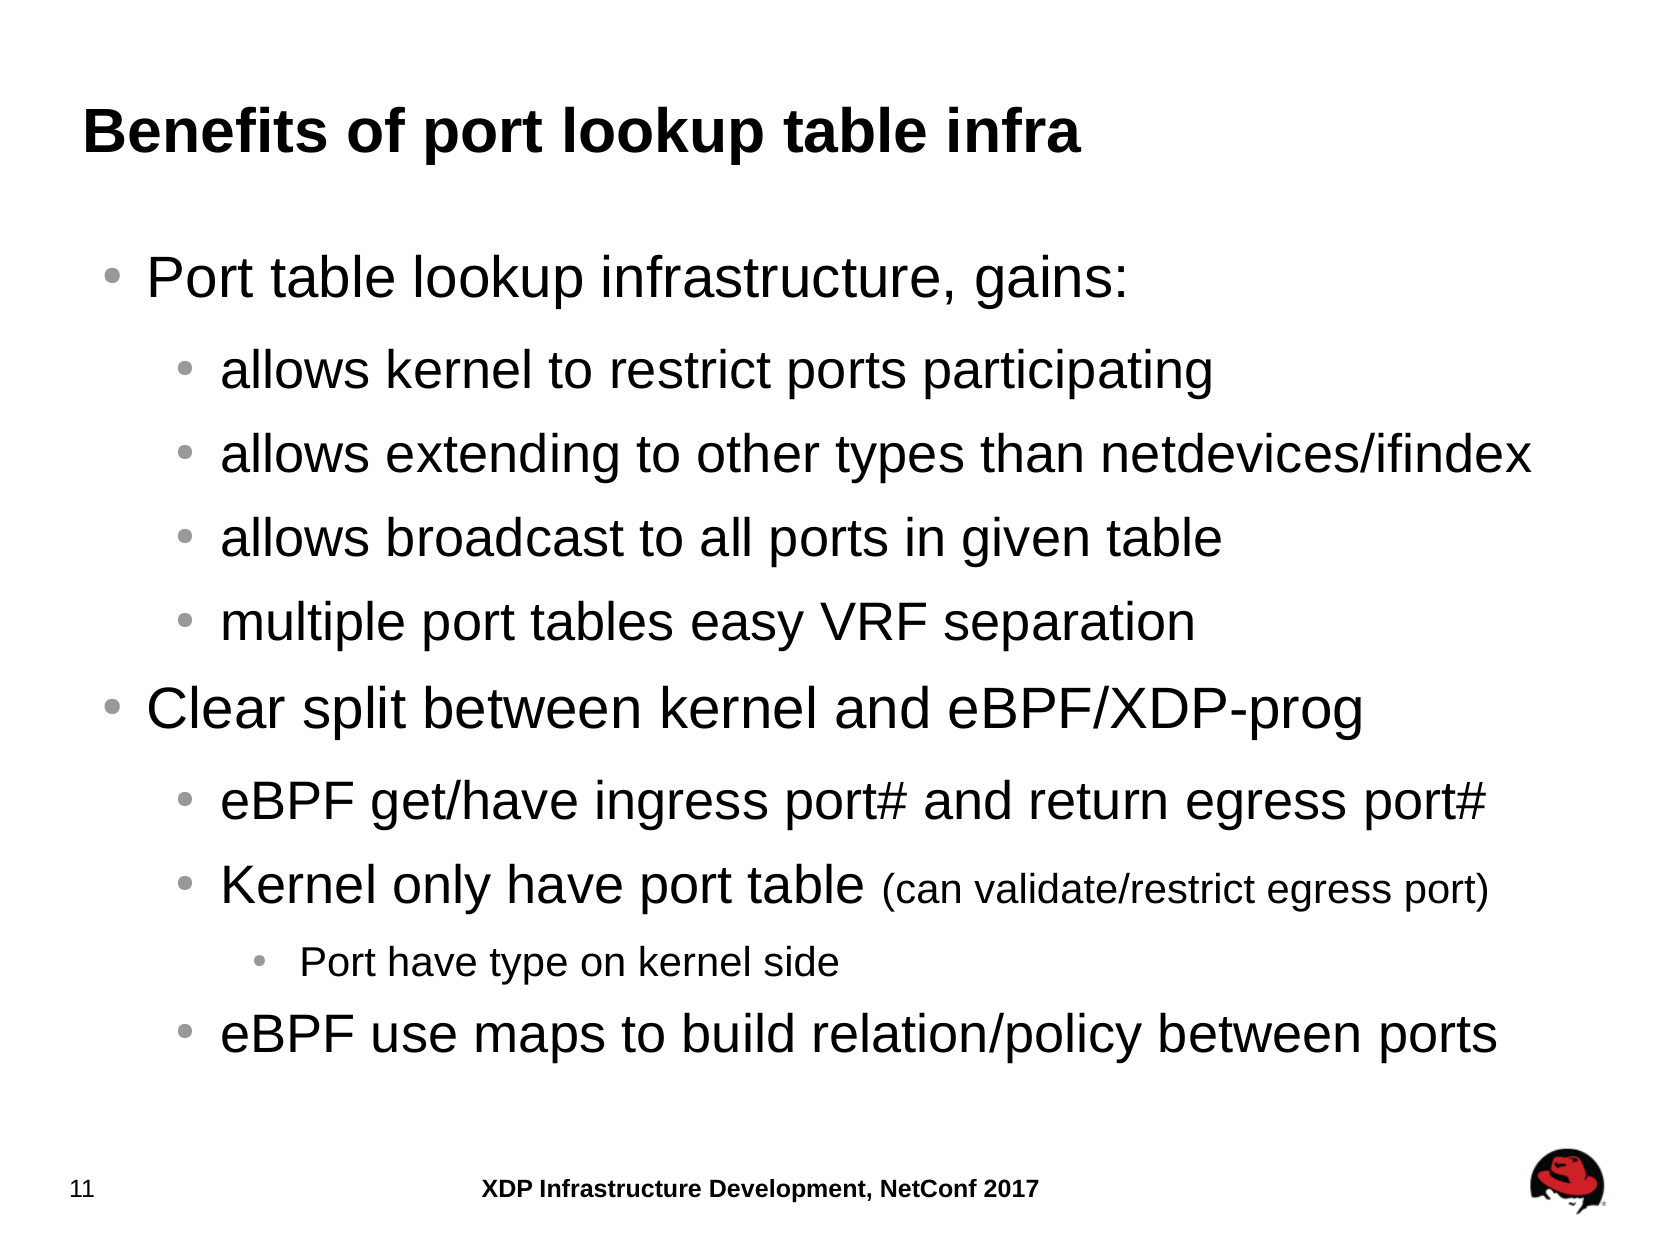

# Benefits of port lookup table infra
Port table lookup infrastructure, gains:
allows kernel to restrict ports participating
allows extending to other types than netdevices/ifindex
allows broadcast to all ports in given table
multiple port tables easy VRF separation
Clear split between kernel and eBPF/XDP-prog
eBPF get/have ingress port# and return egress port#
Kernel only have port table (can validate/restrict egress port)
Port have type on kernel side
eBPF use maps to build relation/policy between ports